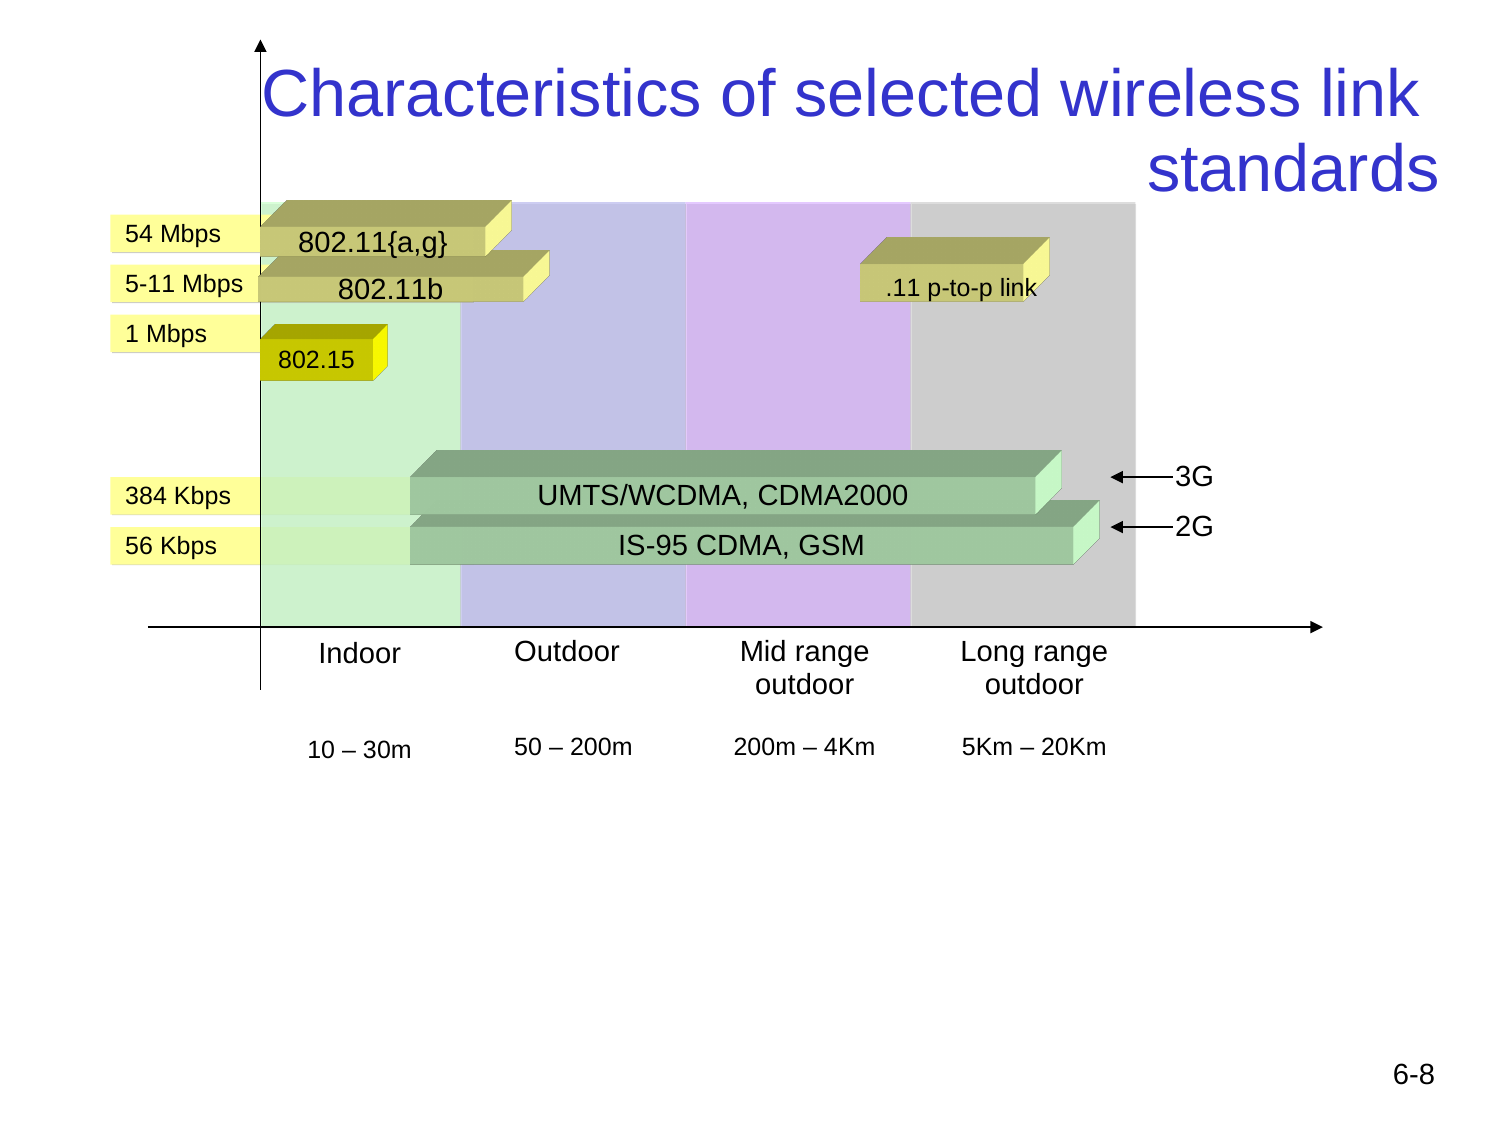

# Characteristics of selected wireless link standards
54 Mbps
802.11{a,g}
5-11 Mbps
 .11 p-to-p link
802.11b
1 Mbps
802.15
3G
384 Kbps
UMTS/WCDMA, CDMA2000
2G
56 Kbps
IS-95 CDMA, GSM
Outdoor
50 – 200m
Mid range
outdoor
200m – 4Km
Long range
outdoor
5Km – 20Km
Indoor
10 – 30m
8